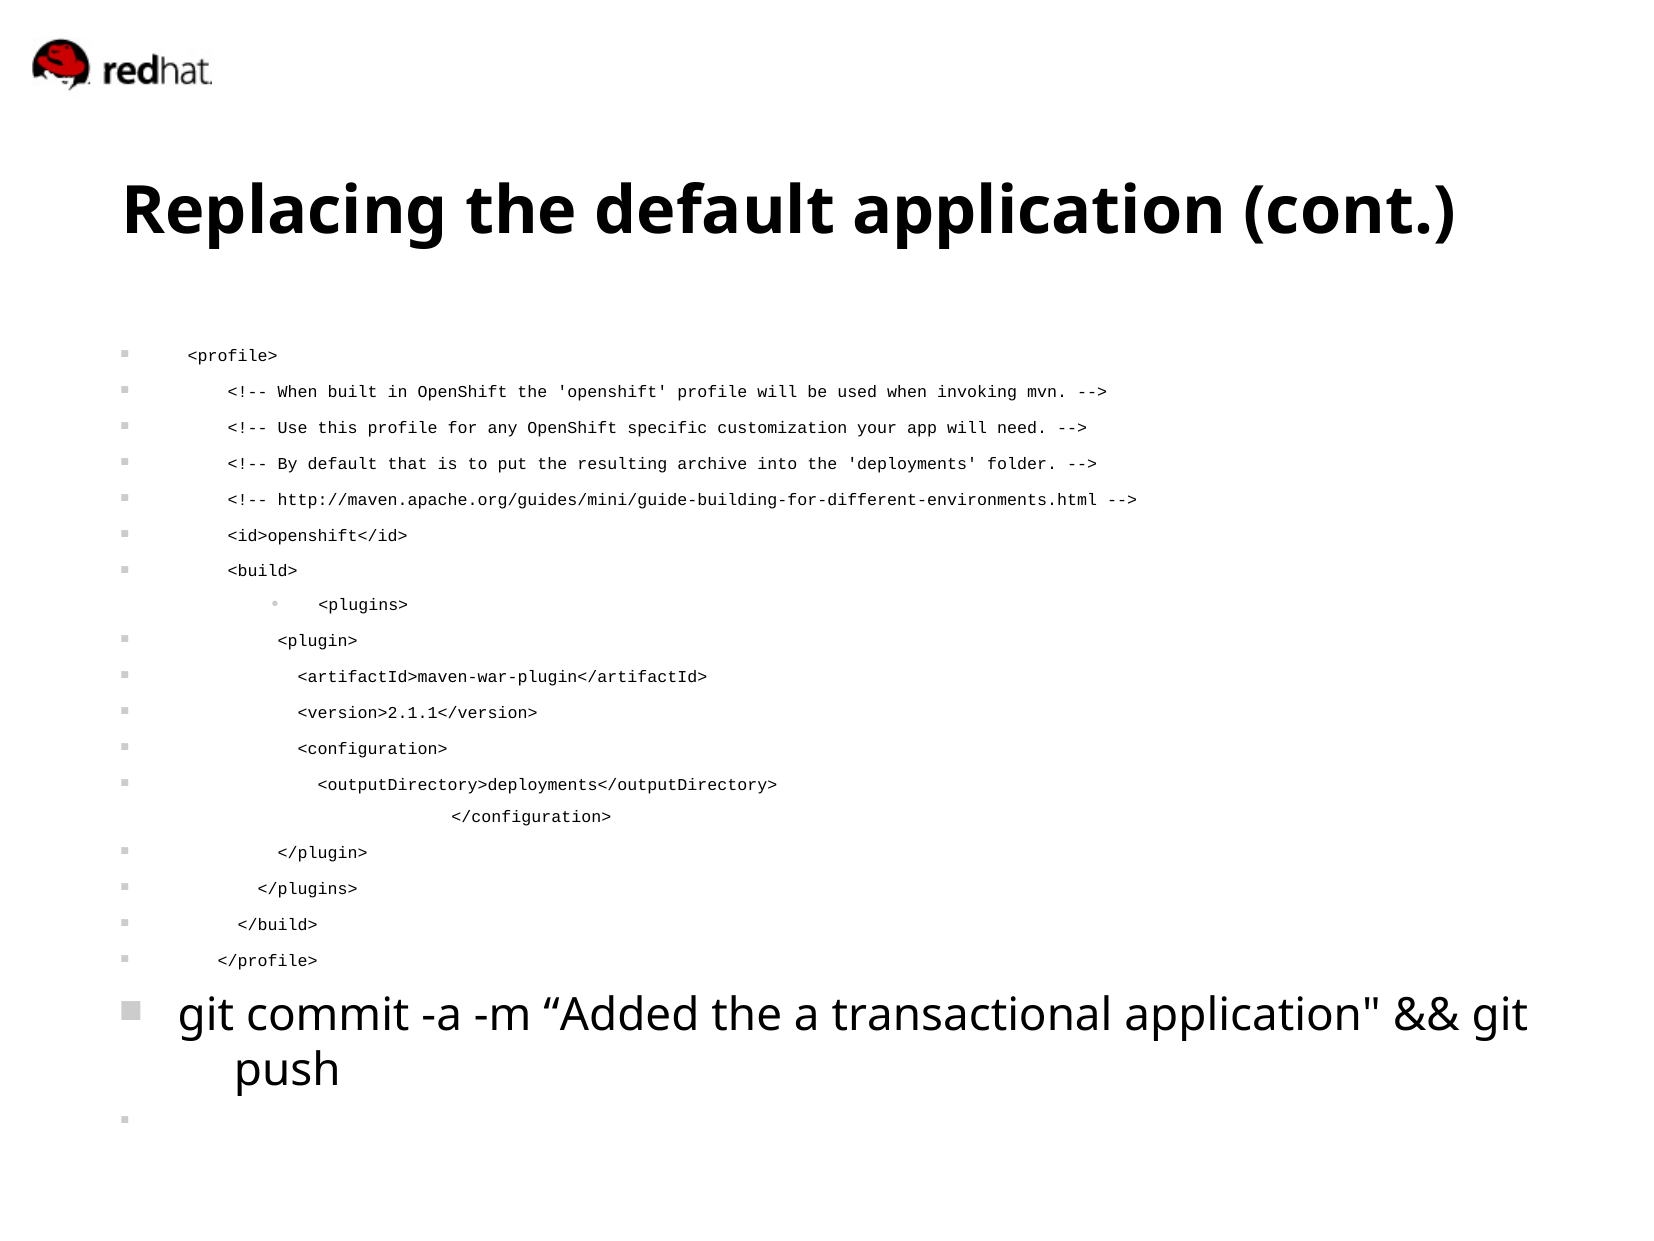

# Replacing the default application (cont.)
 <profile>
 <!-- When built in OpenShift the 'openshift' profile will be used when invoking mvn. -->
 <!-- Use this profile for any OpenShift specific customization your app will need. -->
 <!-- By default that is to put the resulting archive into the 'deployments' folder. -->
 <!-- http://maven.apache.org/guides/mini/guide-building-for-different-environments.html -->
 <id>openshift</id>
 <build>
<plugins>
 <plugin>
 <artifactId>maven-war-plugin</artifactId>
 <version>2.1.1</version>
 <configuration>
 <outputDirectory>deployments</outputDirectory>
 </configuration>
 </plugin>
 </plugins>
 </build>
 </profile>
git commit -a -m “Added the a transactional application" && git push